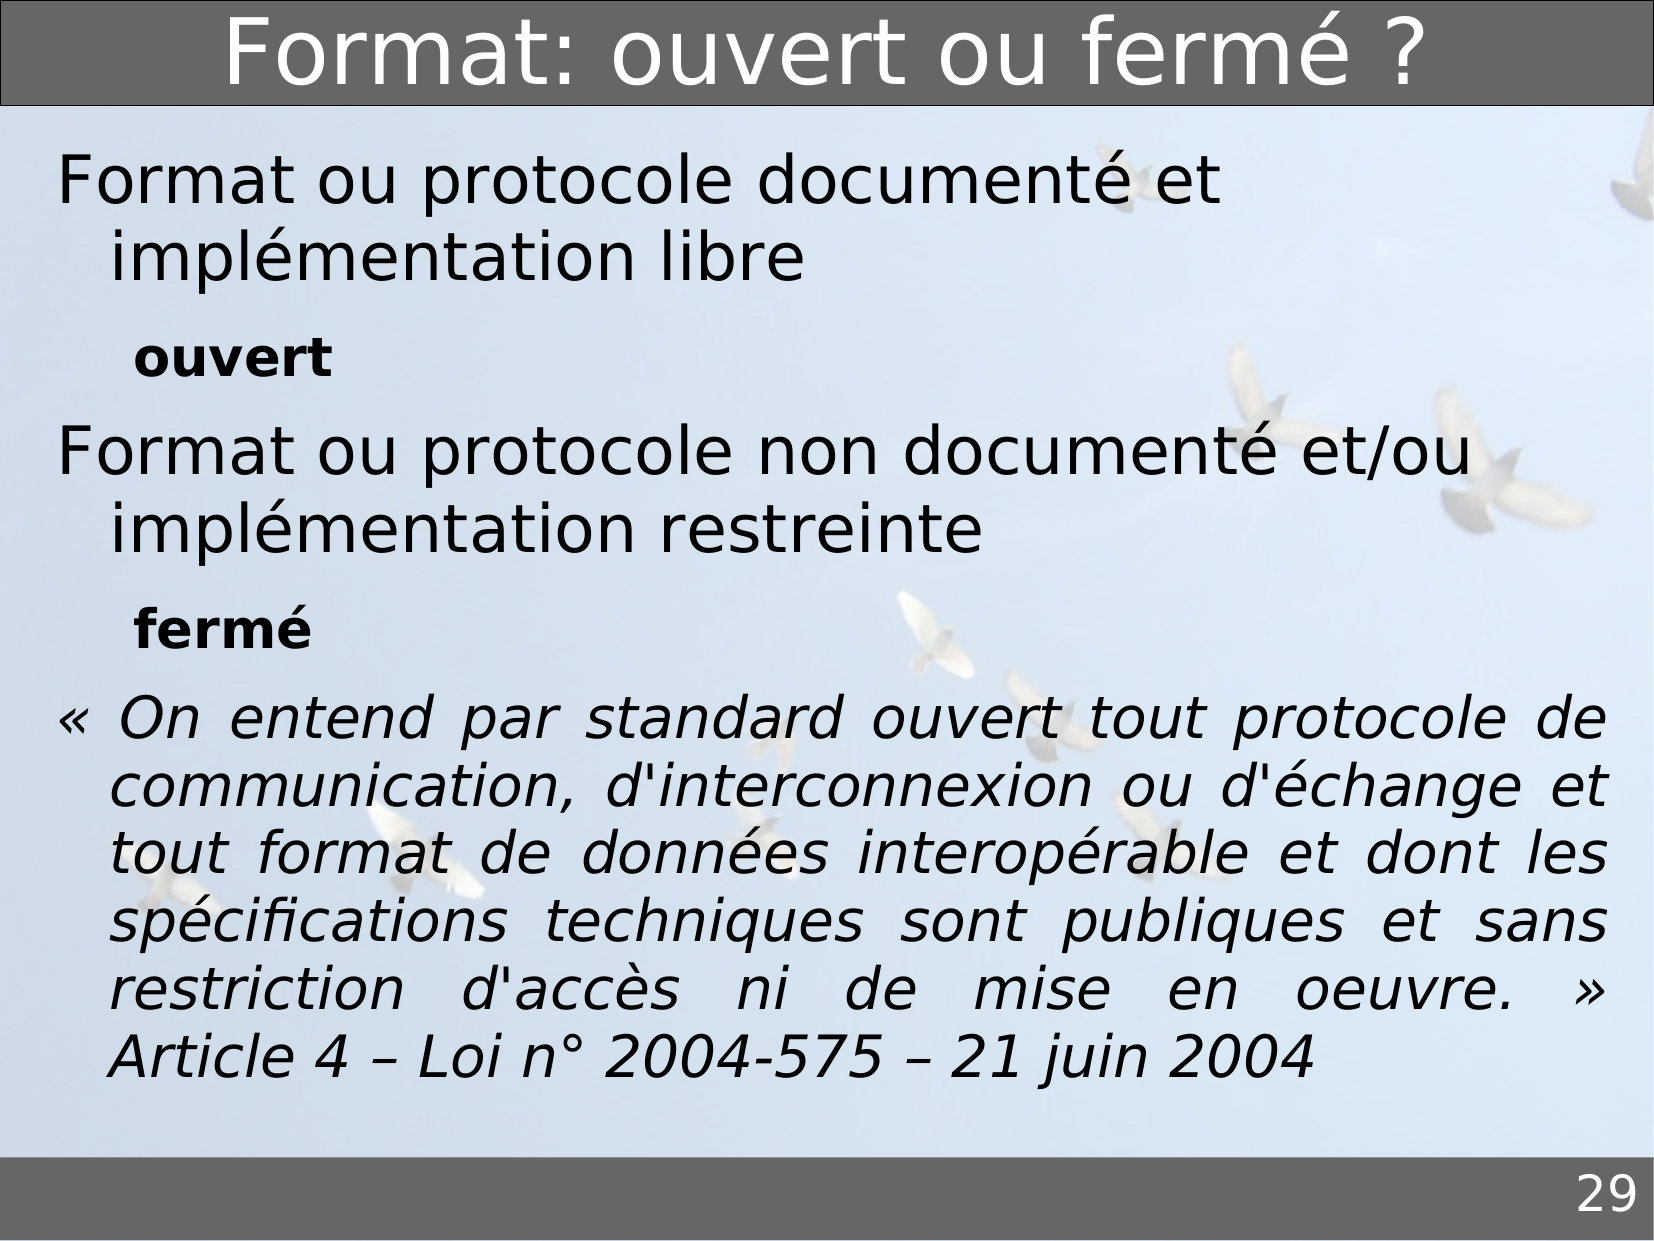

# Format: ouvert ou fermé ?
Format ou protocole documenté et implémentation libre
ouvert
Format ou protocole non documenté et/ou implémentation restreinte
fermé
« On entend par standard ouvert tout protocole de communication, d'interconnexion ou d'échange et tout format de données interopérable et dont les spécifications techniques sont publiques et sans restriction d'accès ni de mise en oeuvre. »
Article 4 – Loi n° 2004-575 – 21 juin 2004